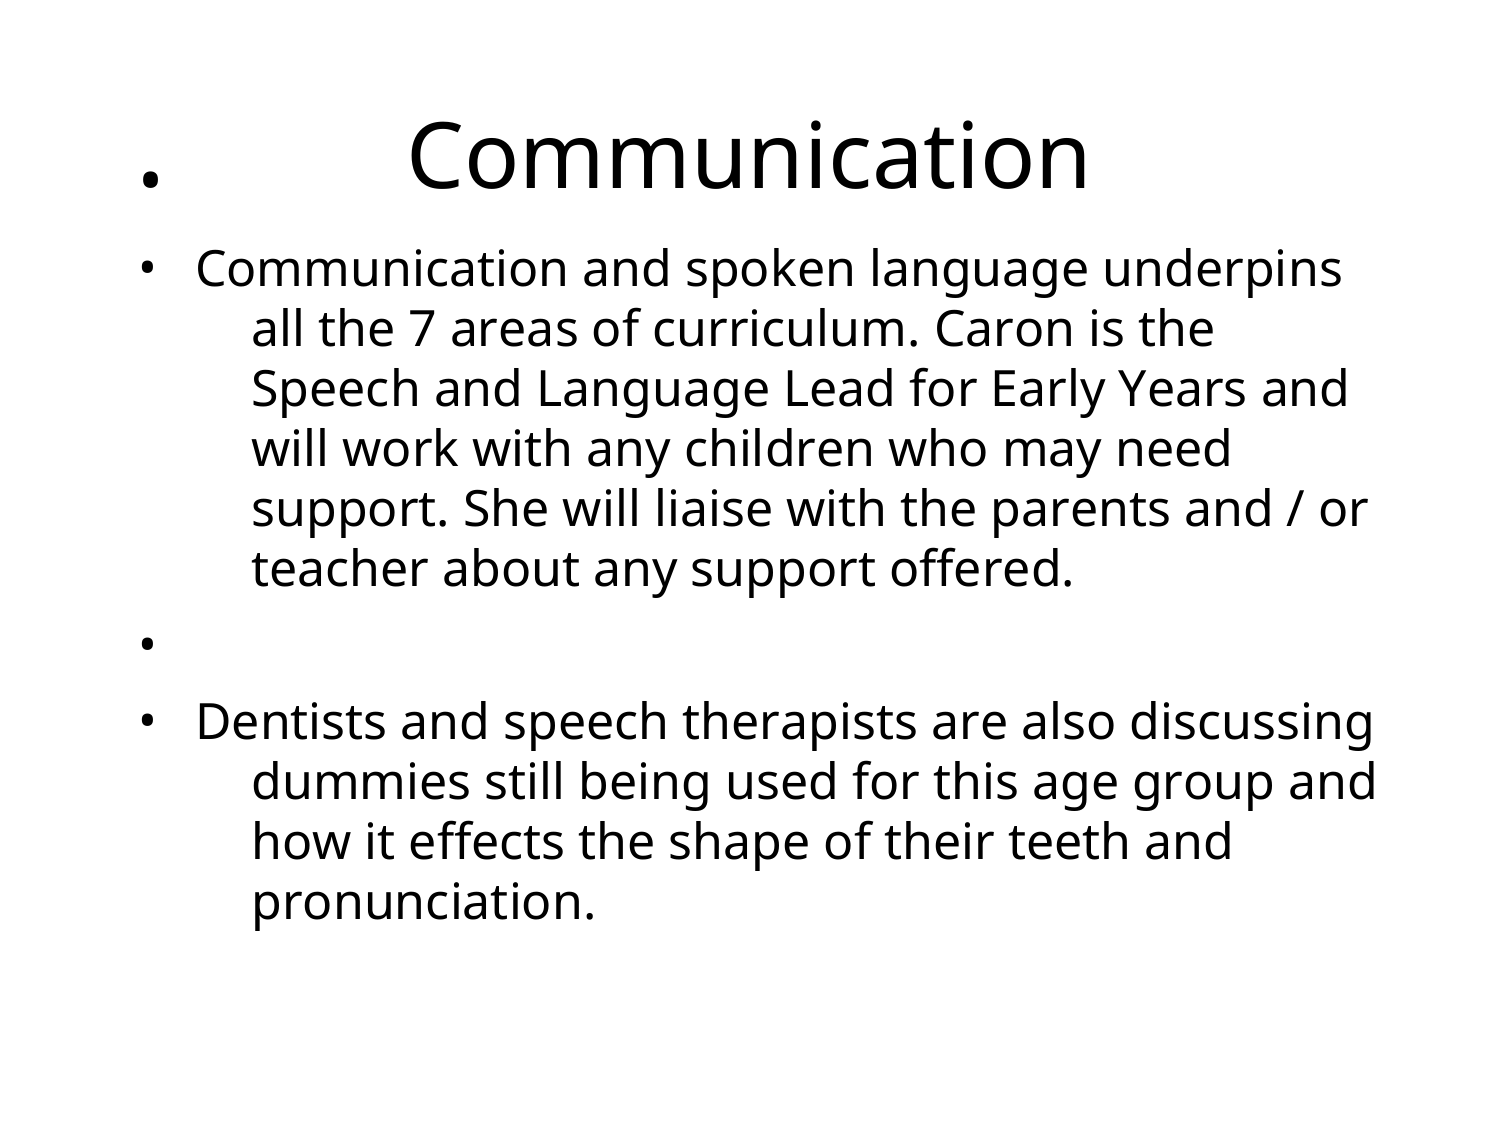

# Communication
Communication and spoken language underpins all the 7 areas of curriculum. Caron is the Speech and Language Lead for Early Years and will work with any children who may need support. She will liaise with the parents and / or teacher about any support offered.
Dentists and speech therapists are also discussing dummies still being used for this age group and how it effects the shape of their teeth and pronunciation.